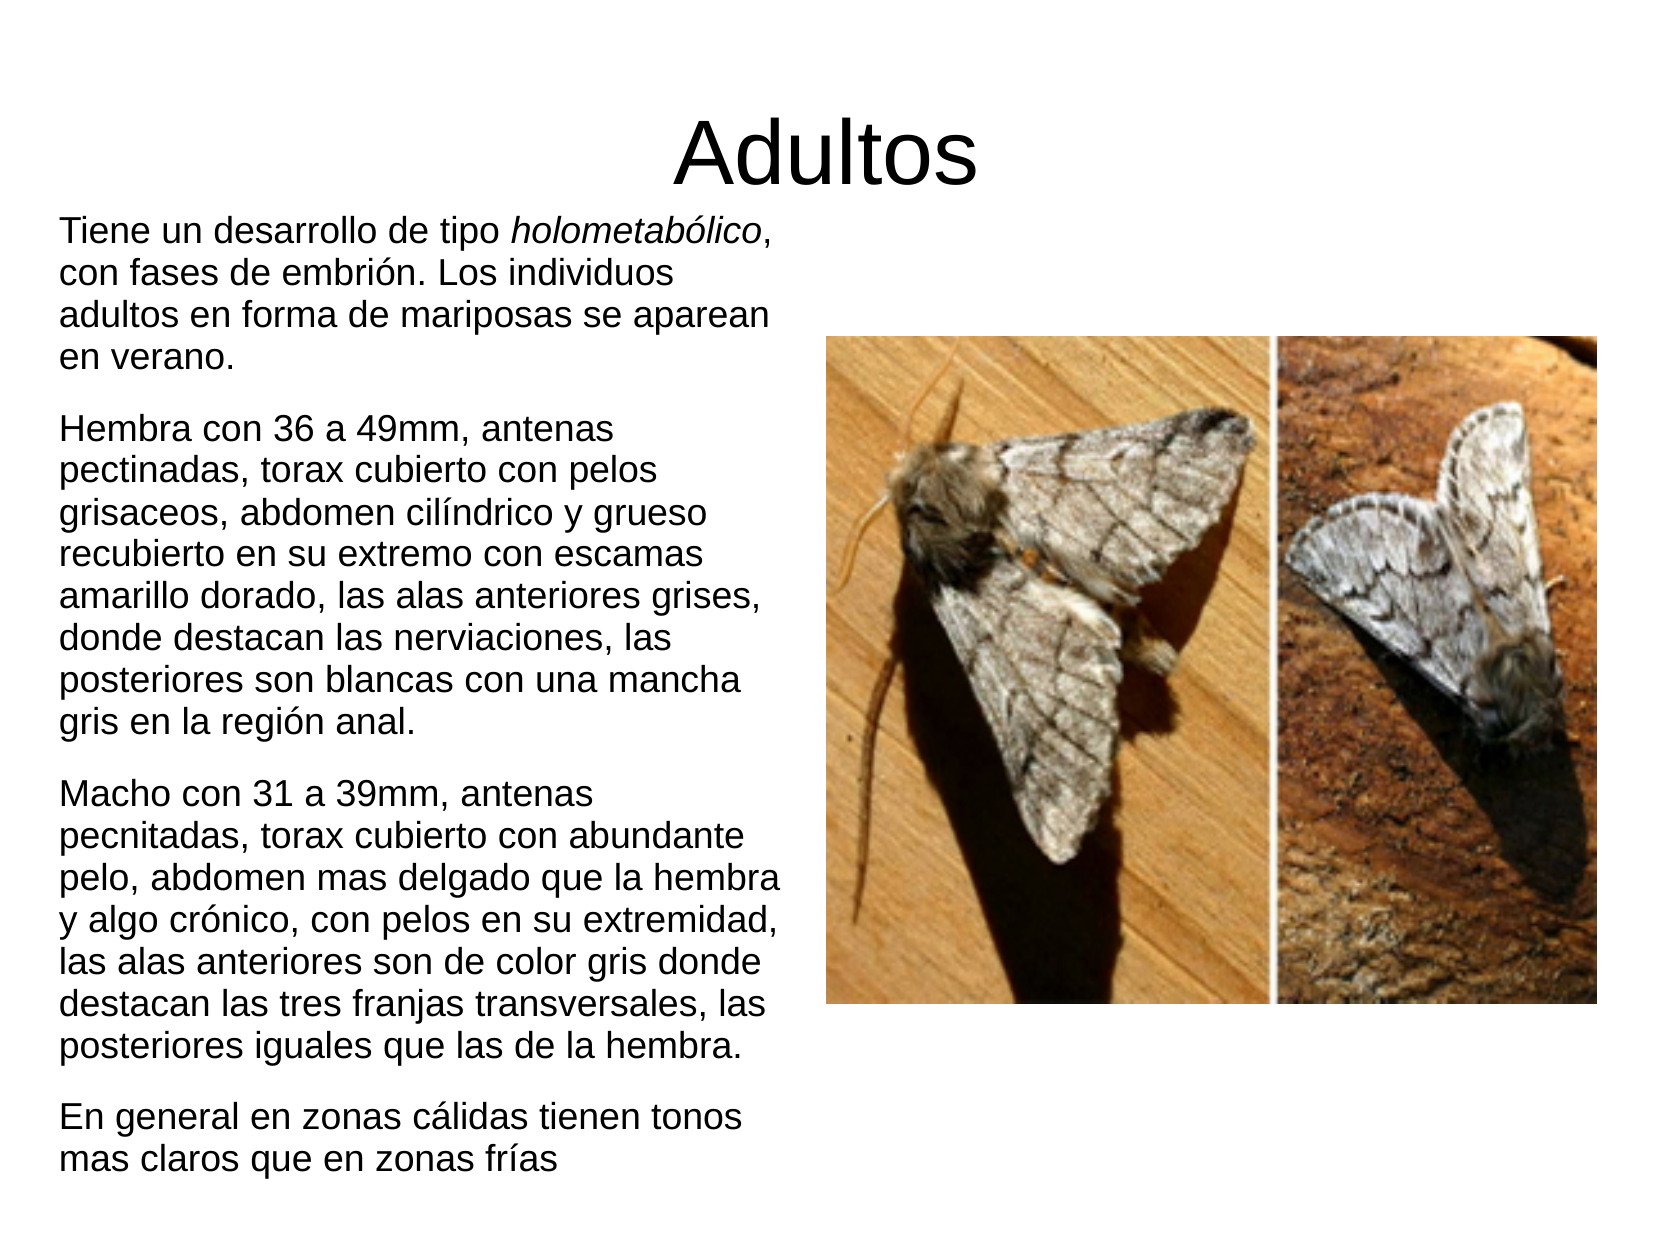

# Adultos
Tiene un desarrollo de tipo holometabólico, con fases de embrión. Los individuos adultos en forma de mariposas se aparean en verano.
Hembra con 36 a 49mm, antenas pectinadas, torax cubierto con pelos grisaceos, abdomen cilíndrico y grueso recubierto en su extremo con escamas amarillo dorado, las alas anteriores grises, donde destacan las nerviaciones, las posteriores son blancas con una mancha gris en la región anal.
Macho con 31 a 39mm, antenas pecnitadas, torax cubierto con abundante pelo, abdomen mas delgado que la hembra y algo crónico, con pelos en su extremidad, las alas anteriores son de color gris donde destacan las tres franjas transversales, las posteriores iguales que las de la hembra.
En general en zonas cálidas tienen tonos mas claros que en zonas frías